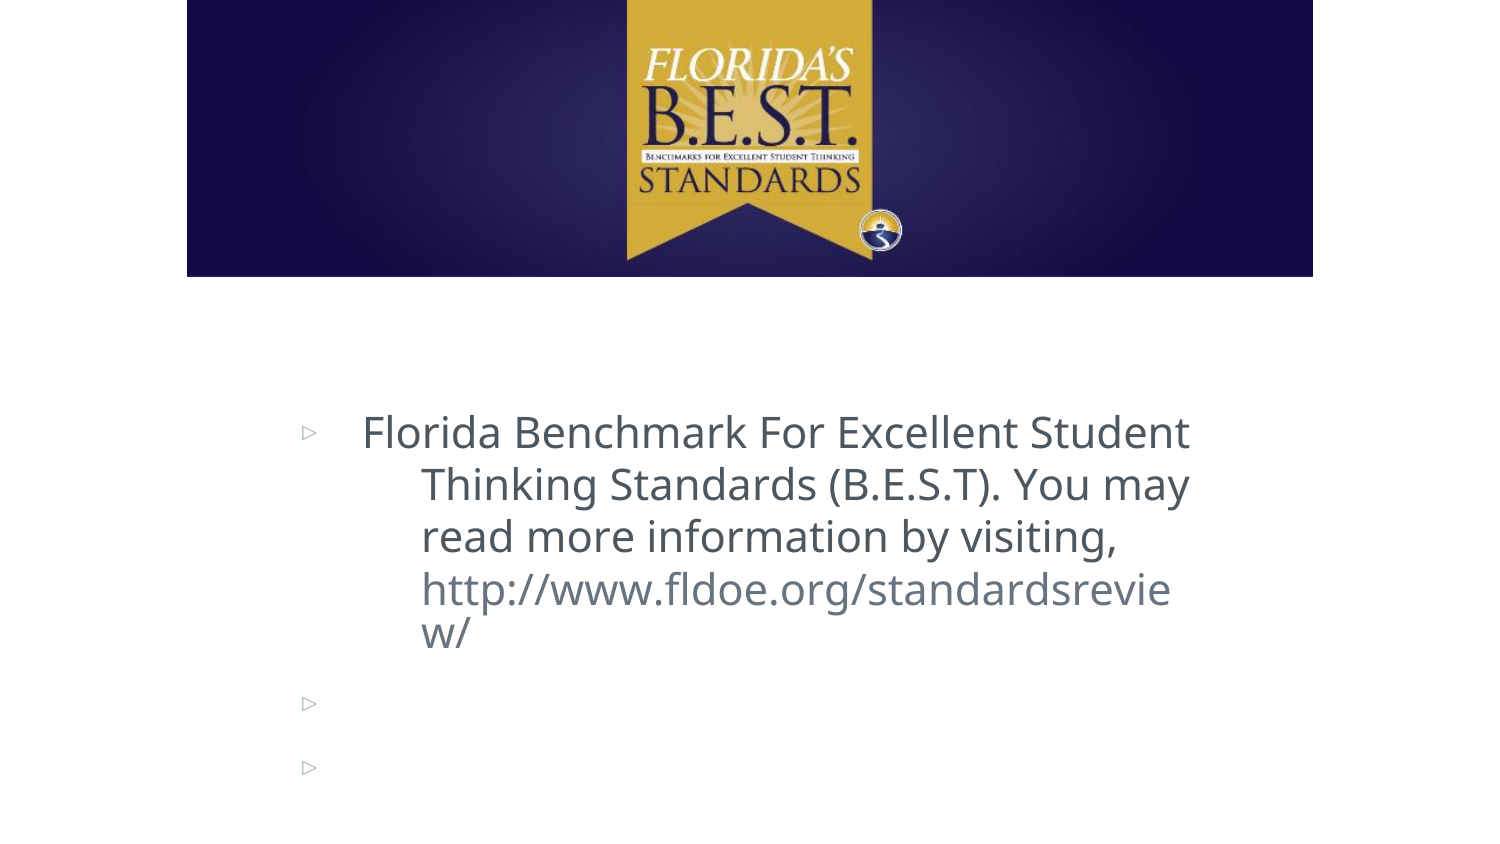

# Florida Benchmark For Excellent Student Thinking Standards (B.E.S.T). You may read more information by visiting, http://www.fldoe.org/standardsreview/